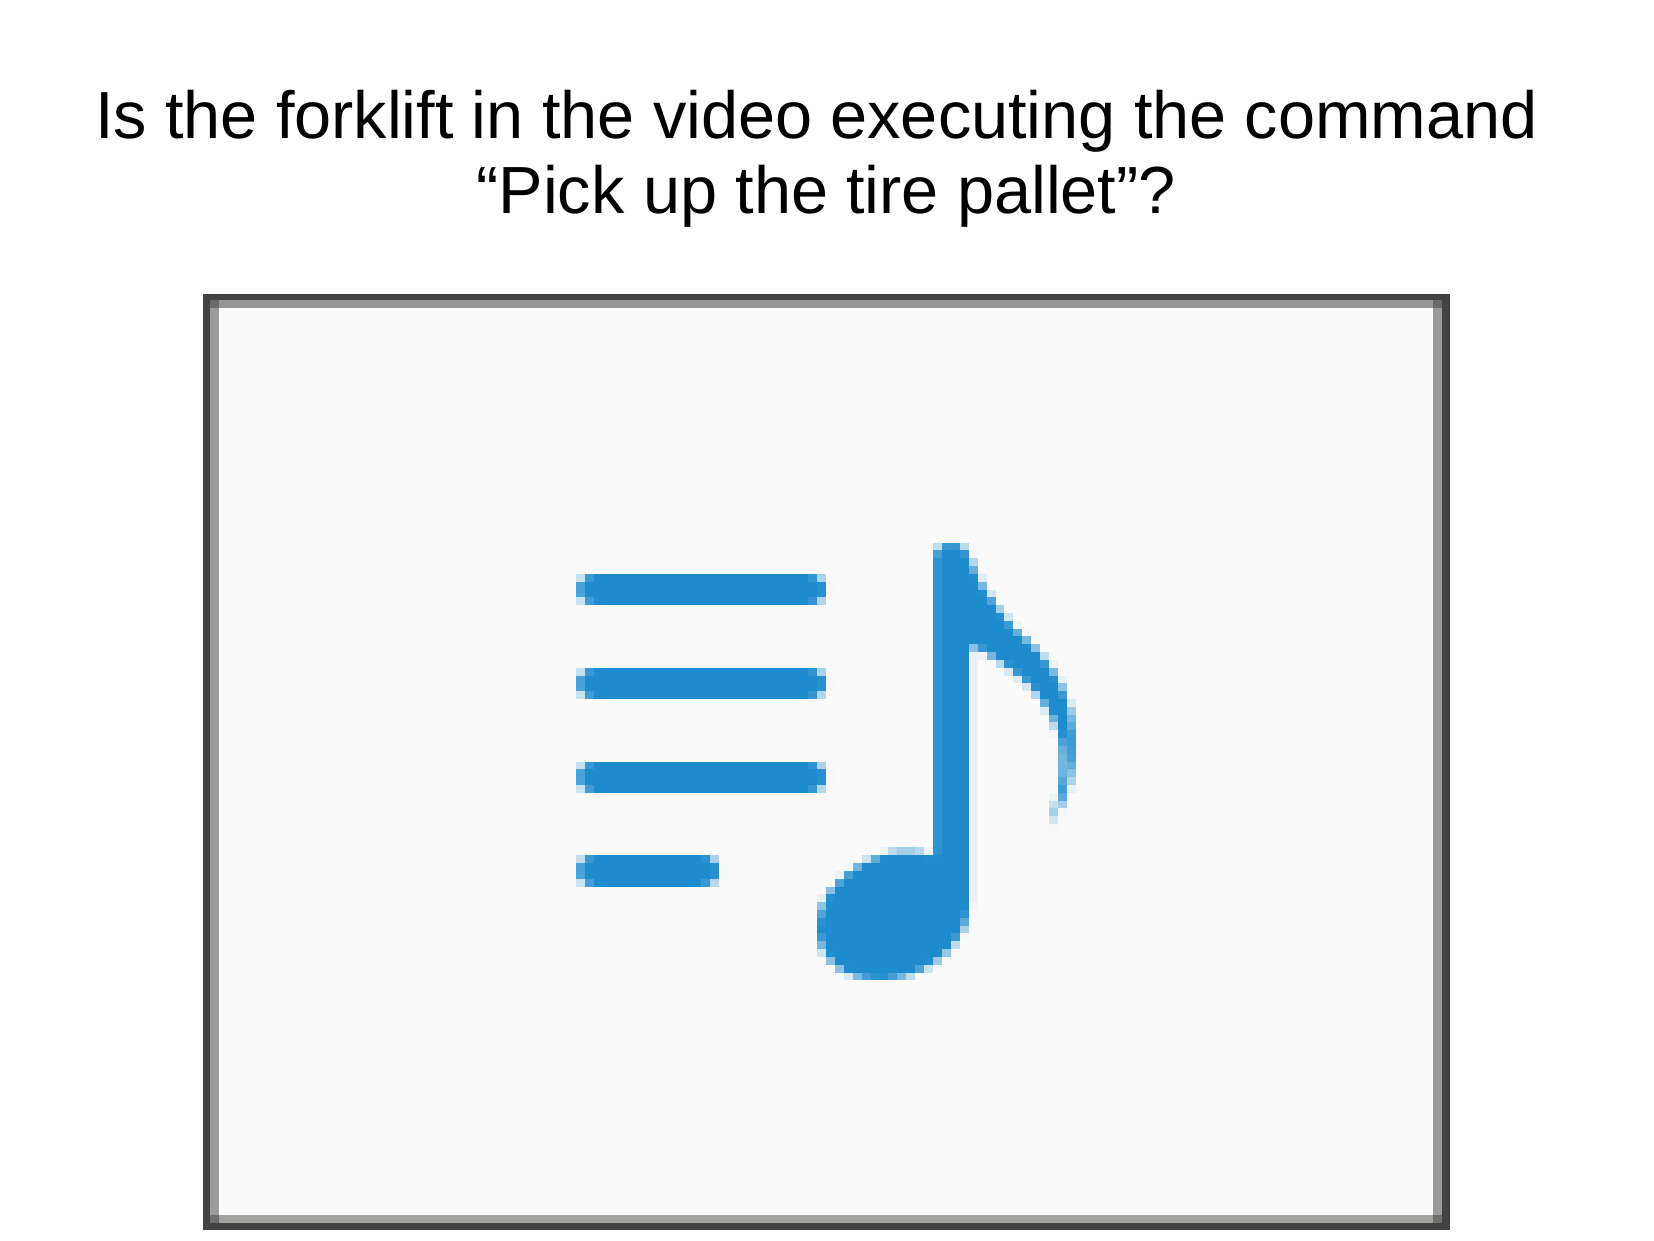

# Is the forklift in the video executing the command “Pick up the tire pallet”?